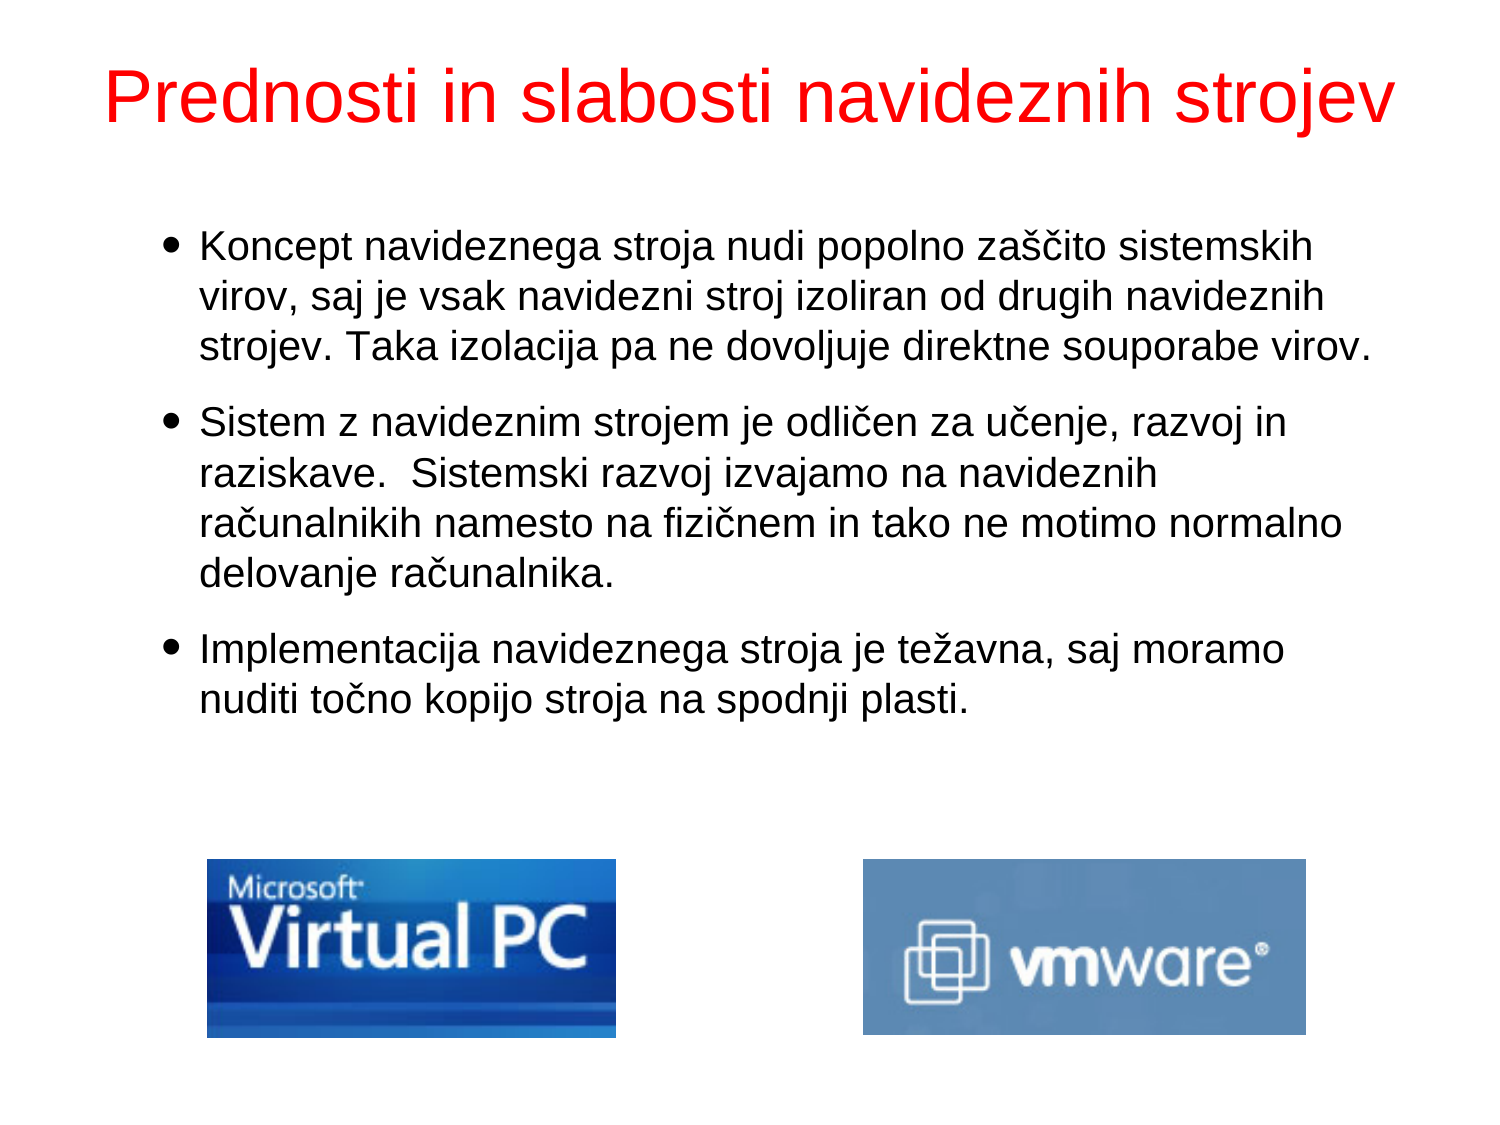

# Prednosti in slabosti navideznih strojev
Koncept navideznega stroja nudi popolno zaščito sistemskih virov, saj je vsak navidezni stroj izoliran od drugih navideznih strojev. Taka izolacija pa ne dovoljuje direktne souporabe virov.
Sistem z navideznim strojem je odličen za učenje, razvoj in raziskave. Sistemski razvoj izvajamo na navideznih računalnikih namesto na fizičnem in tako ne motimo normalno delovanje računalnika.
Implementacija navideznega stroja je težavna, saj moramo nuditi točno kopijo stroja na spodnji plasti.